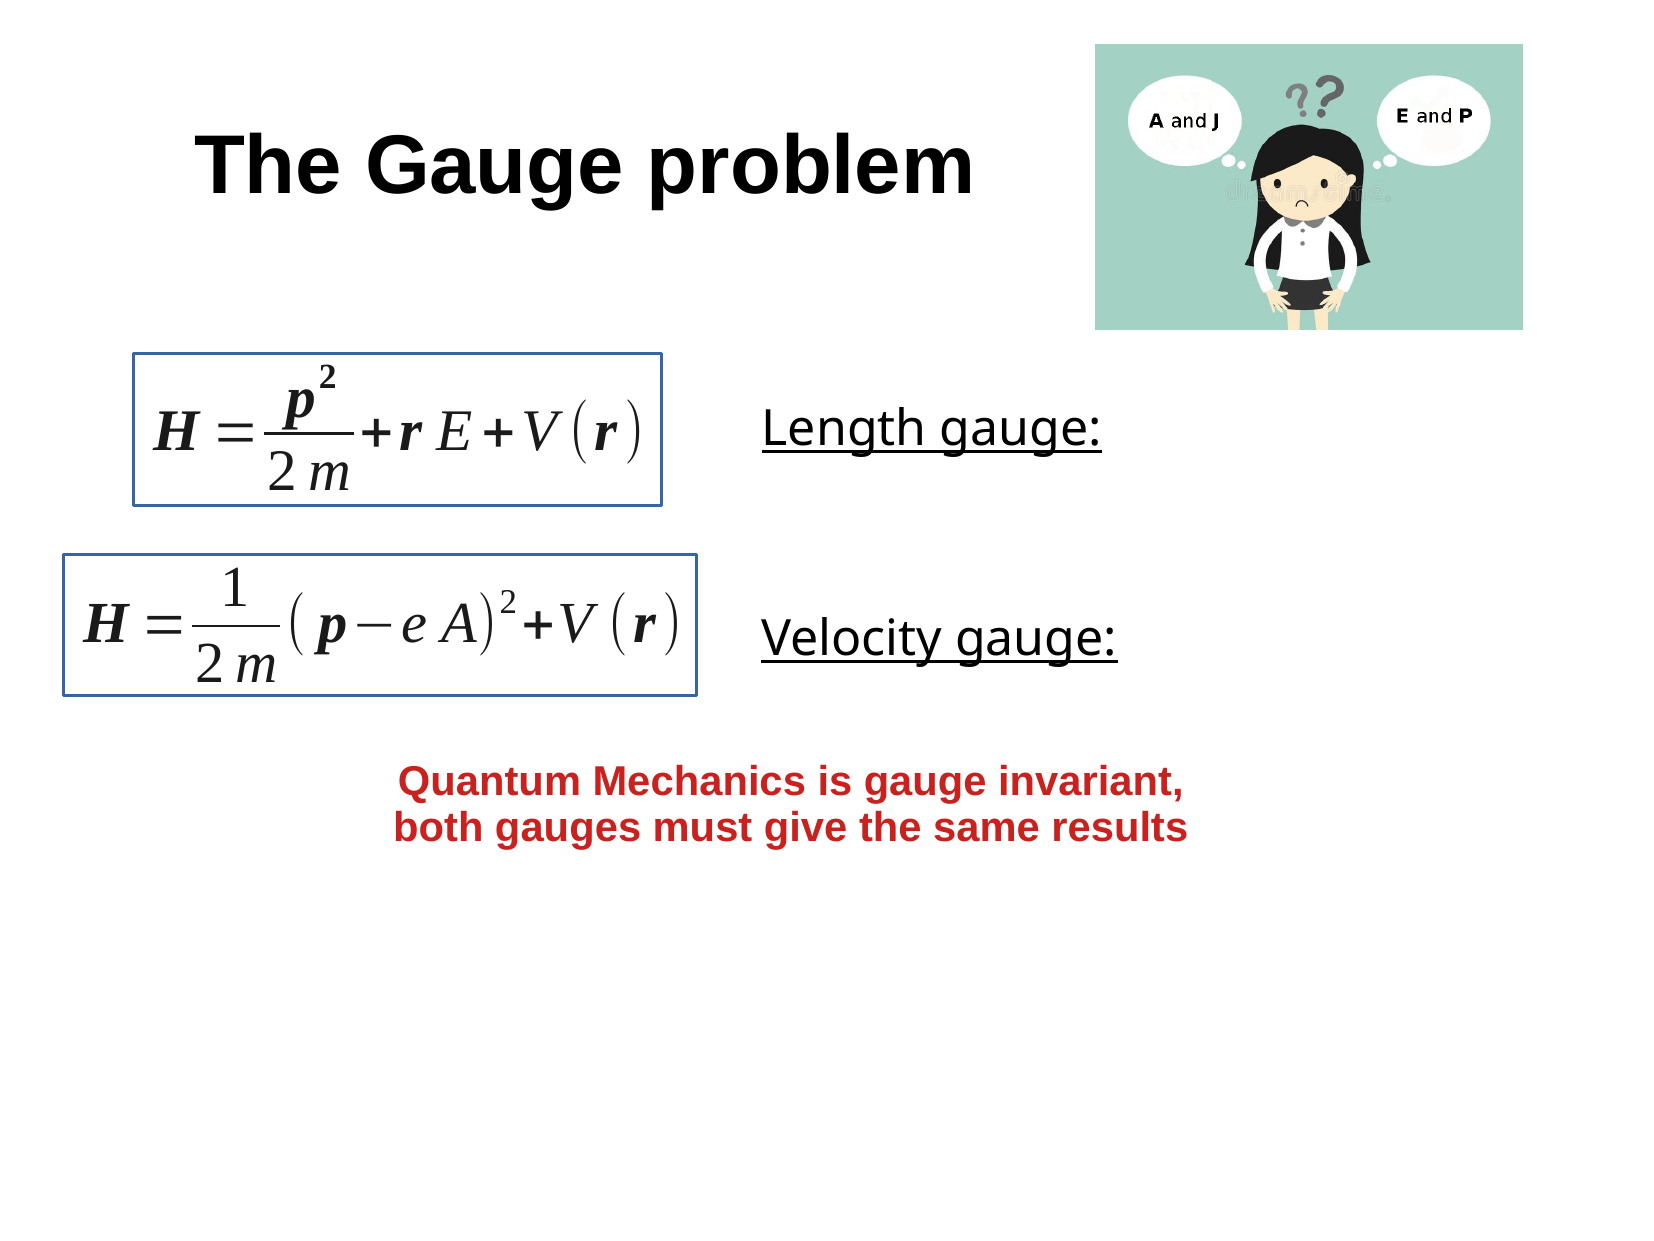

# The Gauge problem
Length gauge:
Velocity gauge:
Quantum Mechanics is gauge invariant,
both gauges must give the same results